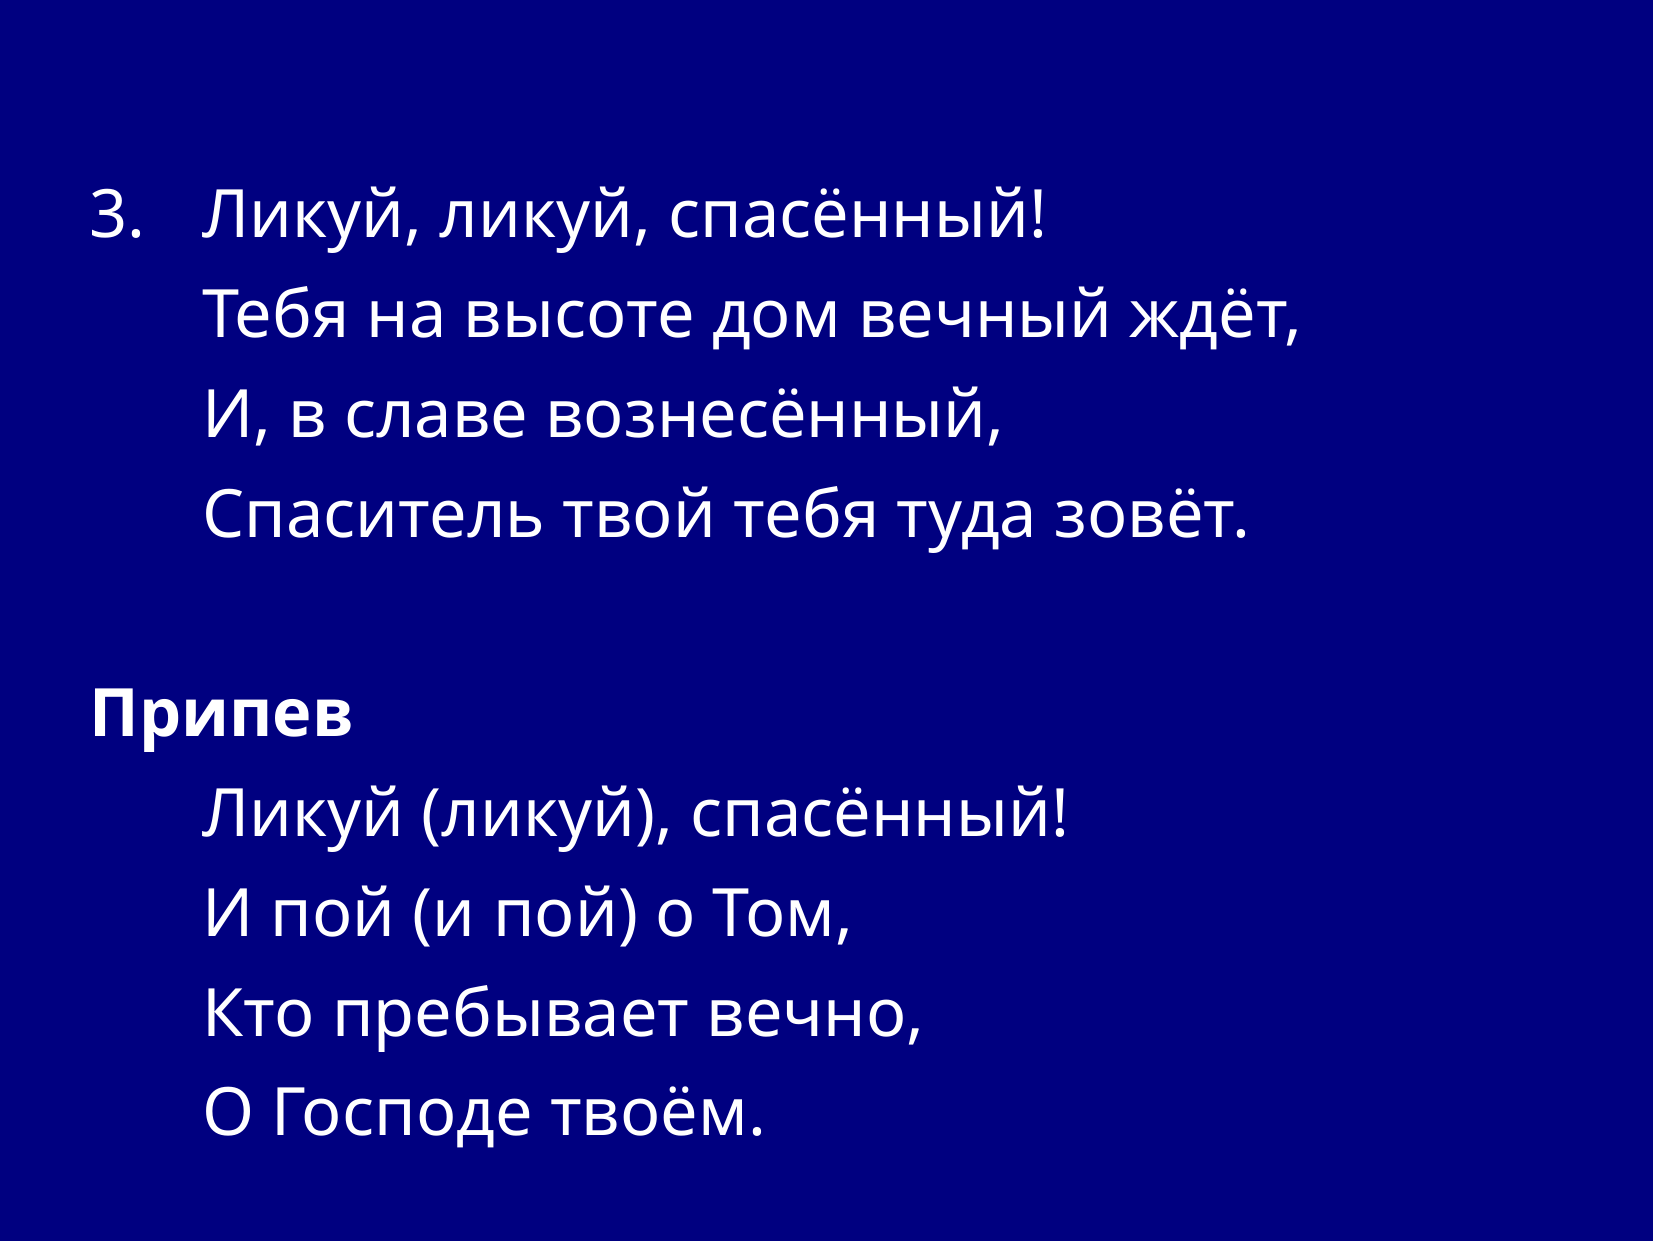

3.	Ликуй, ликуй, спасённый!
	Тебя на высоте дом вечный ждёт,
	И, в славе вознесённый,
	Спаситель твой тебя туда зовёт.
Припев
	Ликуй (ликуй), спасённый!
	И пой (и пой) о Том,
	Кто пребывает вечно,
	О Господе твоём.